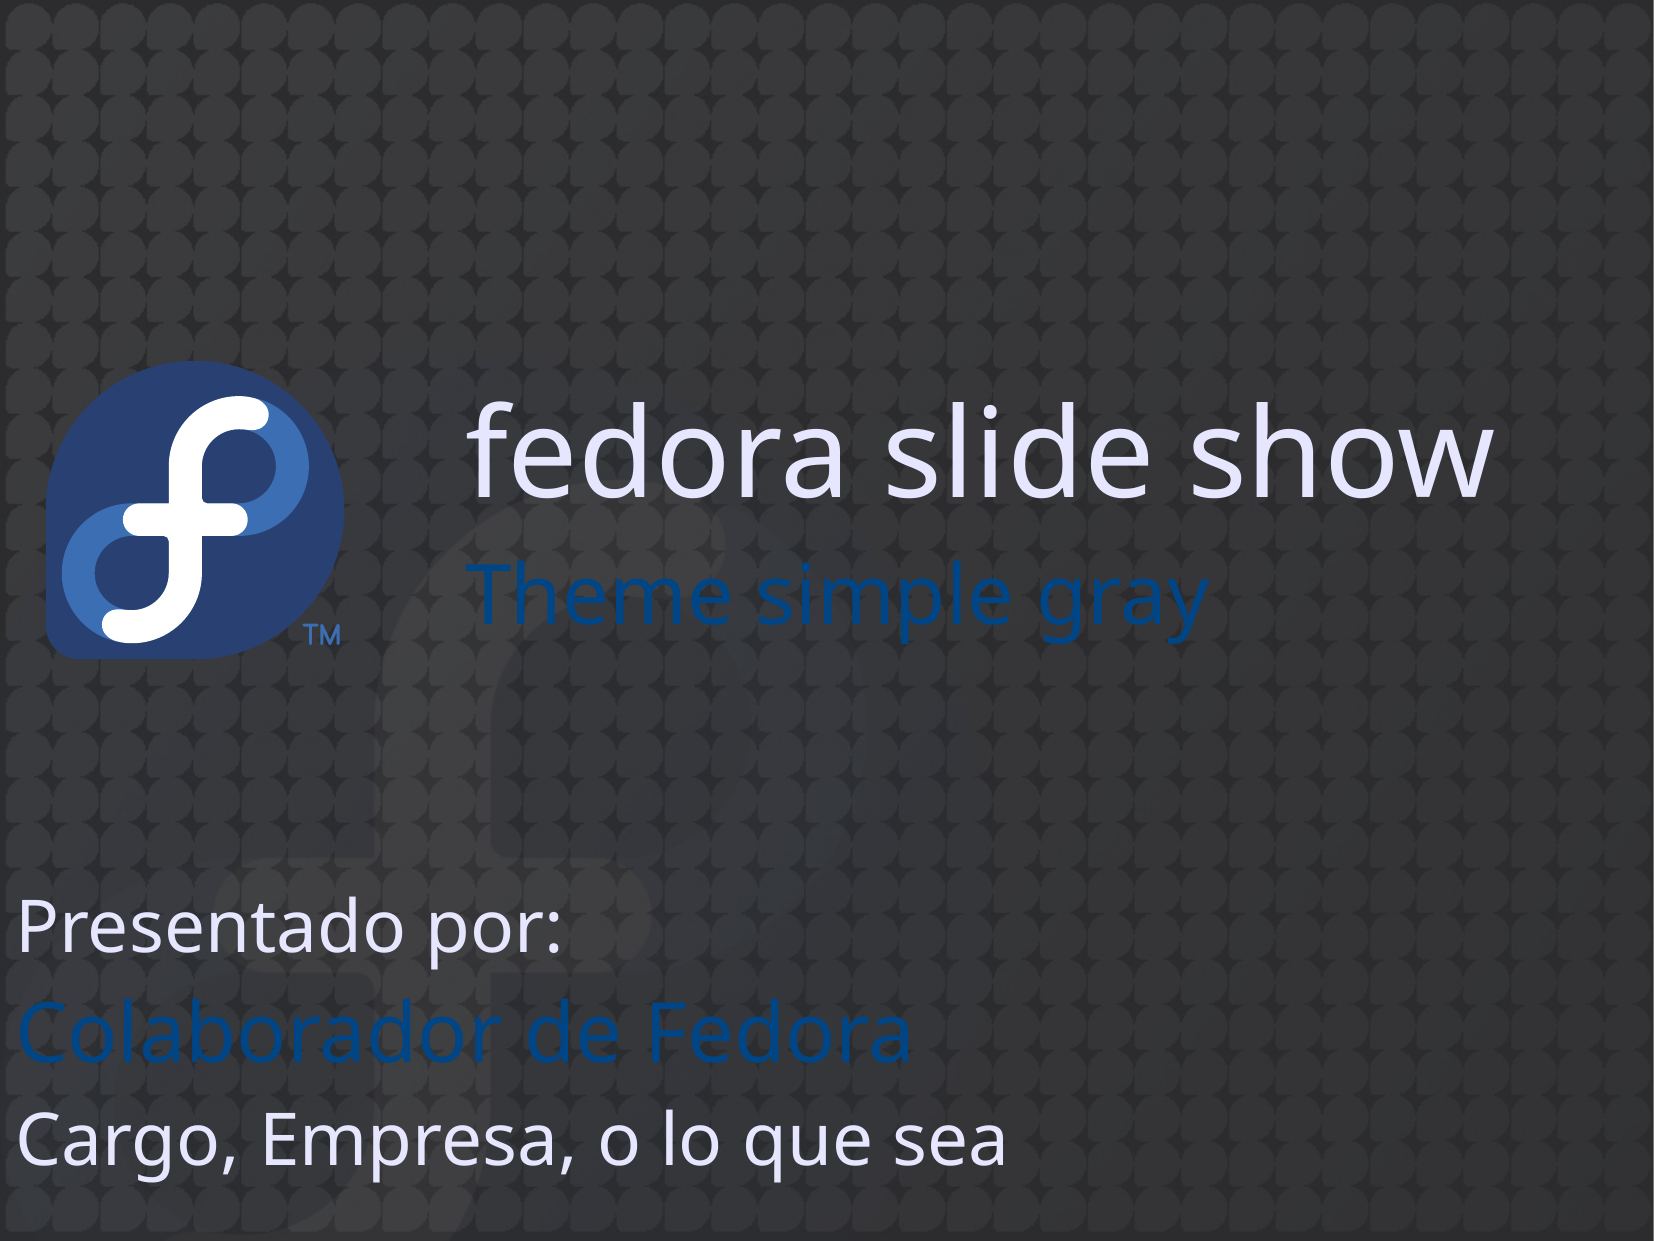

# fedora slide show
Theme simple gray
Presentado por:
Colaborador de Fedora
Cargo, Empresa, o lo que sea